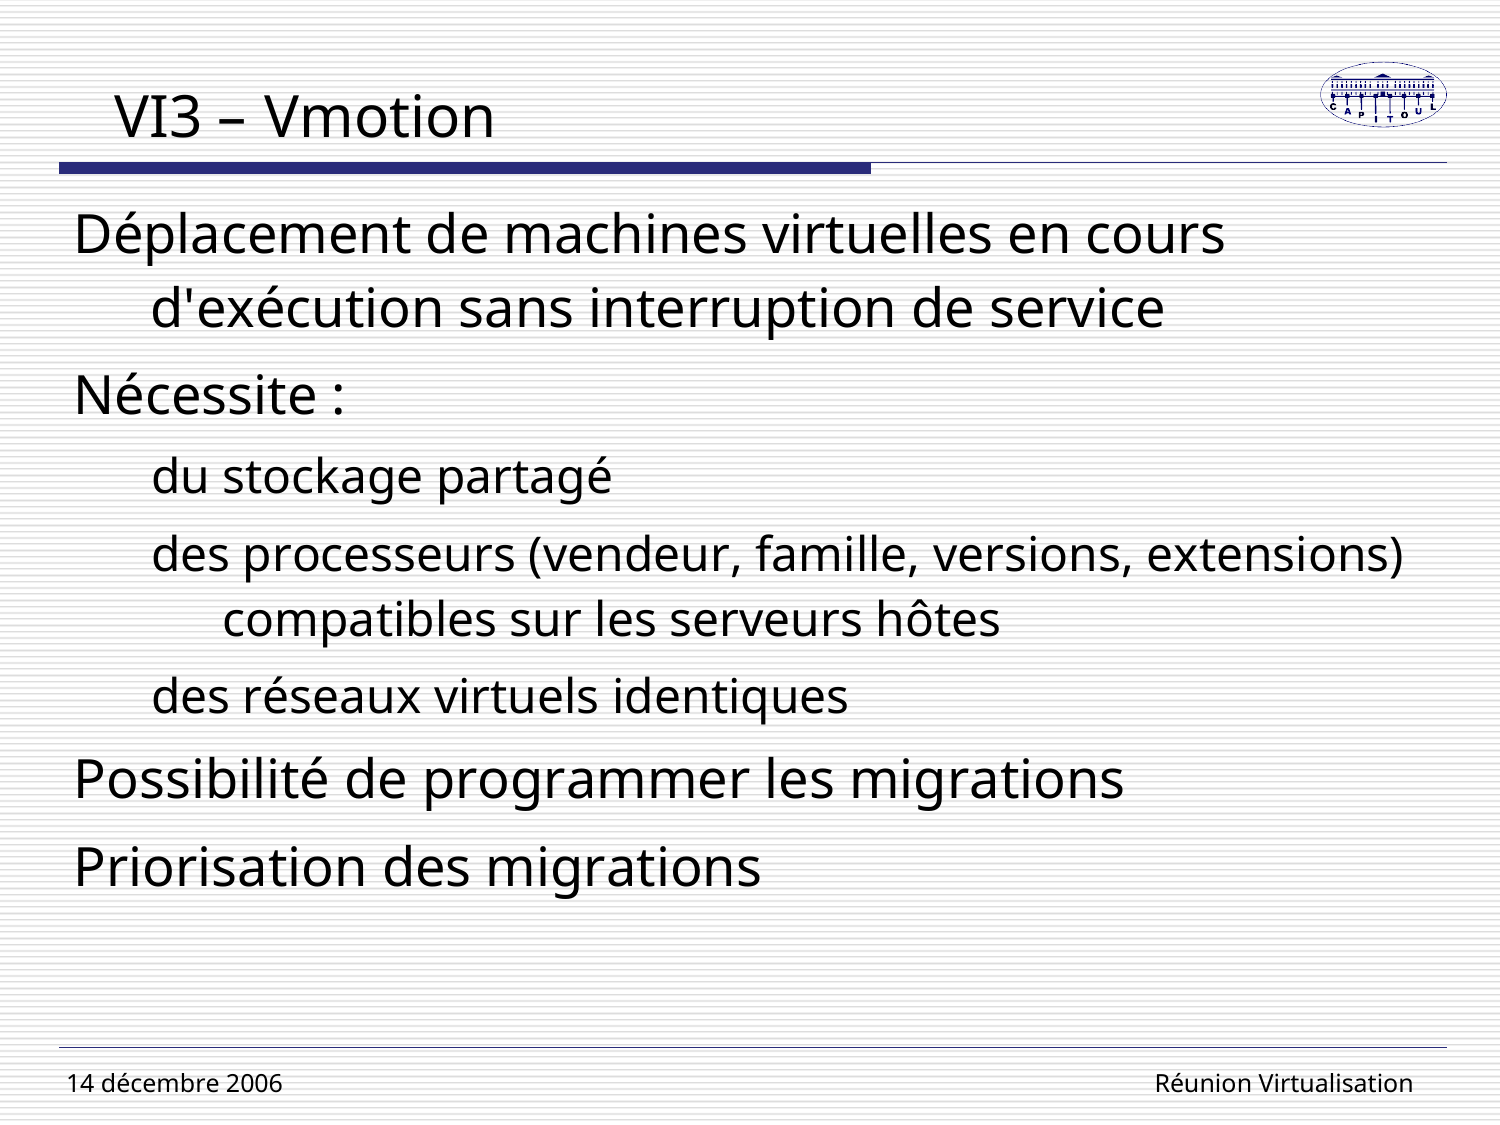

# VI3 –	Vmotion
Déplacement de machines virtuelles en cours d'exécution sans interruption de service
Nécessite :
du stockage partagé
des processeurs (vendeur, famille, versions, extensions) compatibles sur les serveurs hôtes
des réseaux virtuels identiques
Possibilité de programmer les migrations
Priorisation des migrations
14 décembre 2006
Réunion Virtualisation